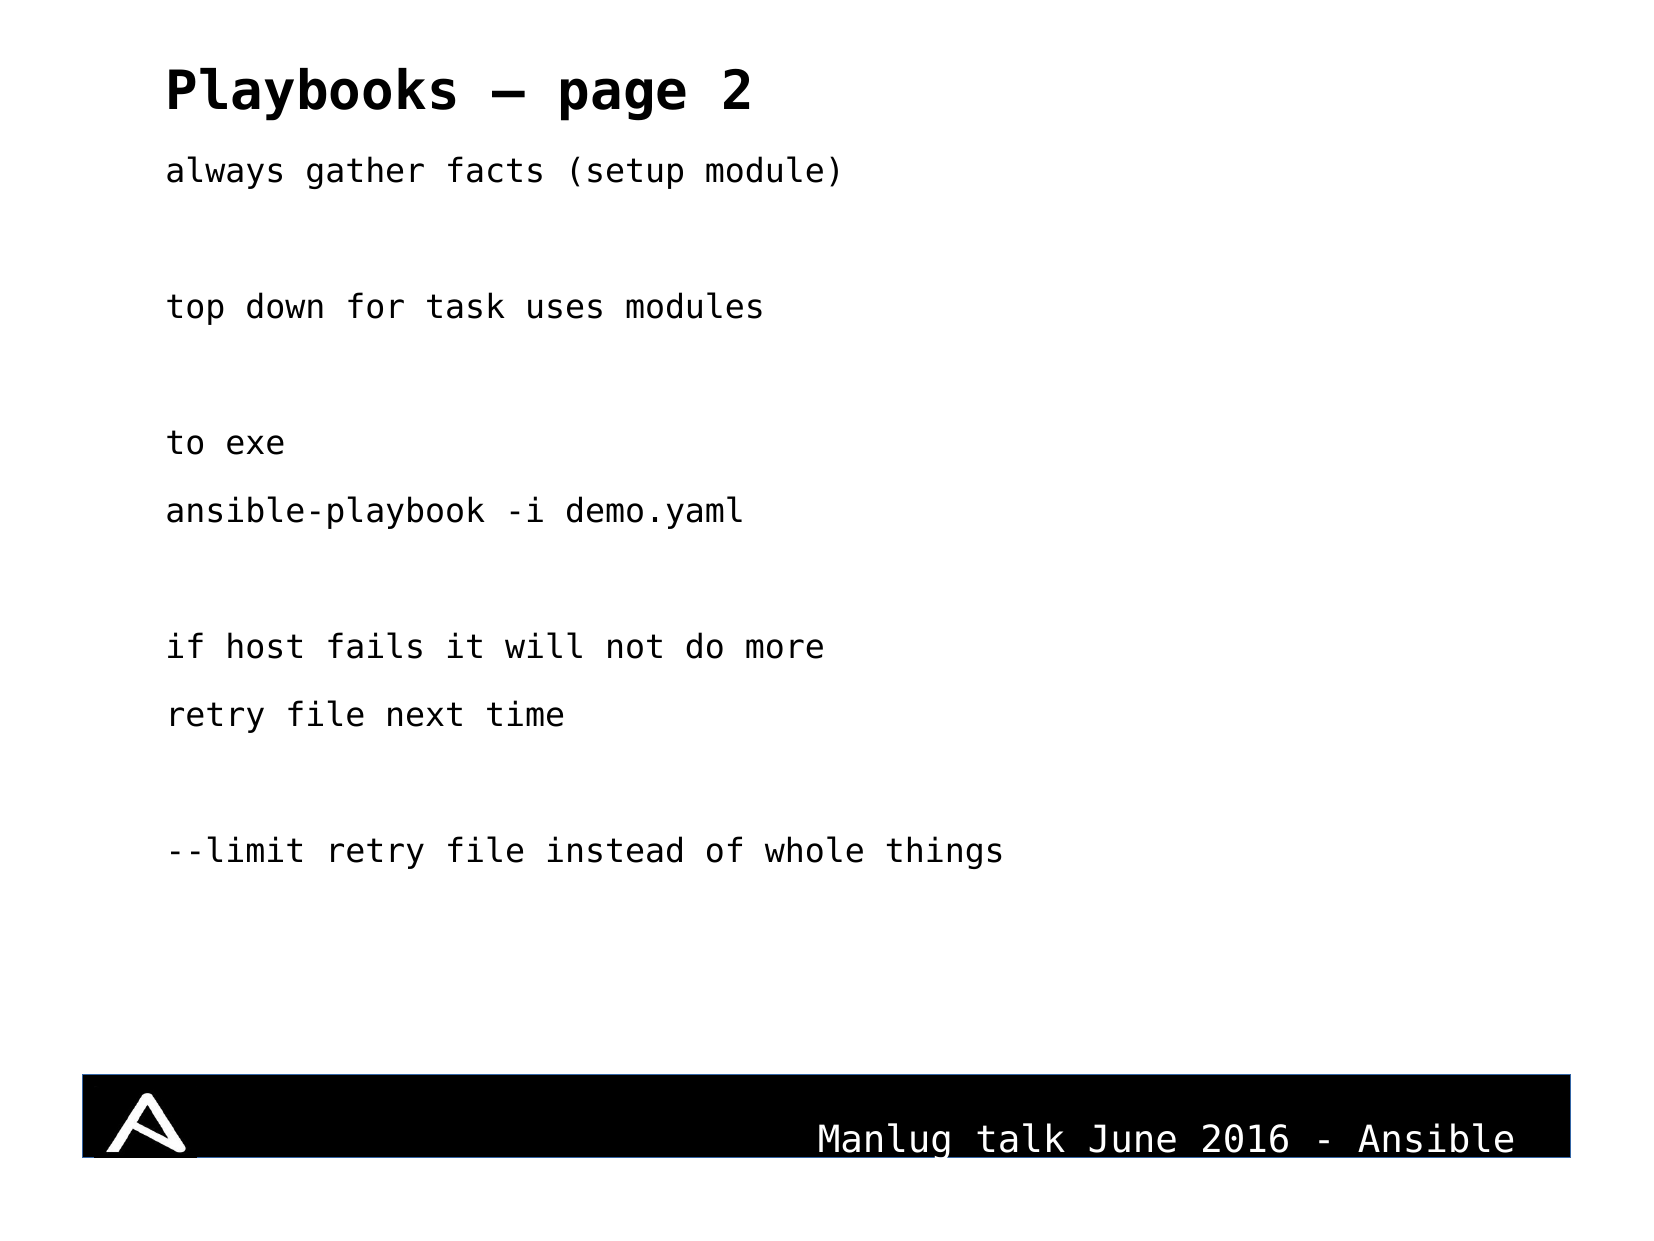

#
Playbooks – page 2
always gather facts (setup module)
top down for task uses modules
to exe
ansible-playbook -i demo.yaml
if host fails it will not do more
retry file next time
--limit retry file instead of whole things
Manlug talk June 2016 - Ansible